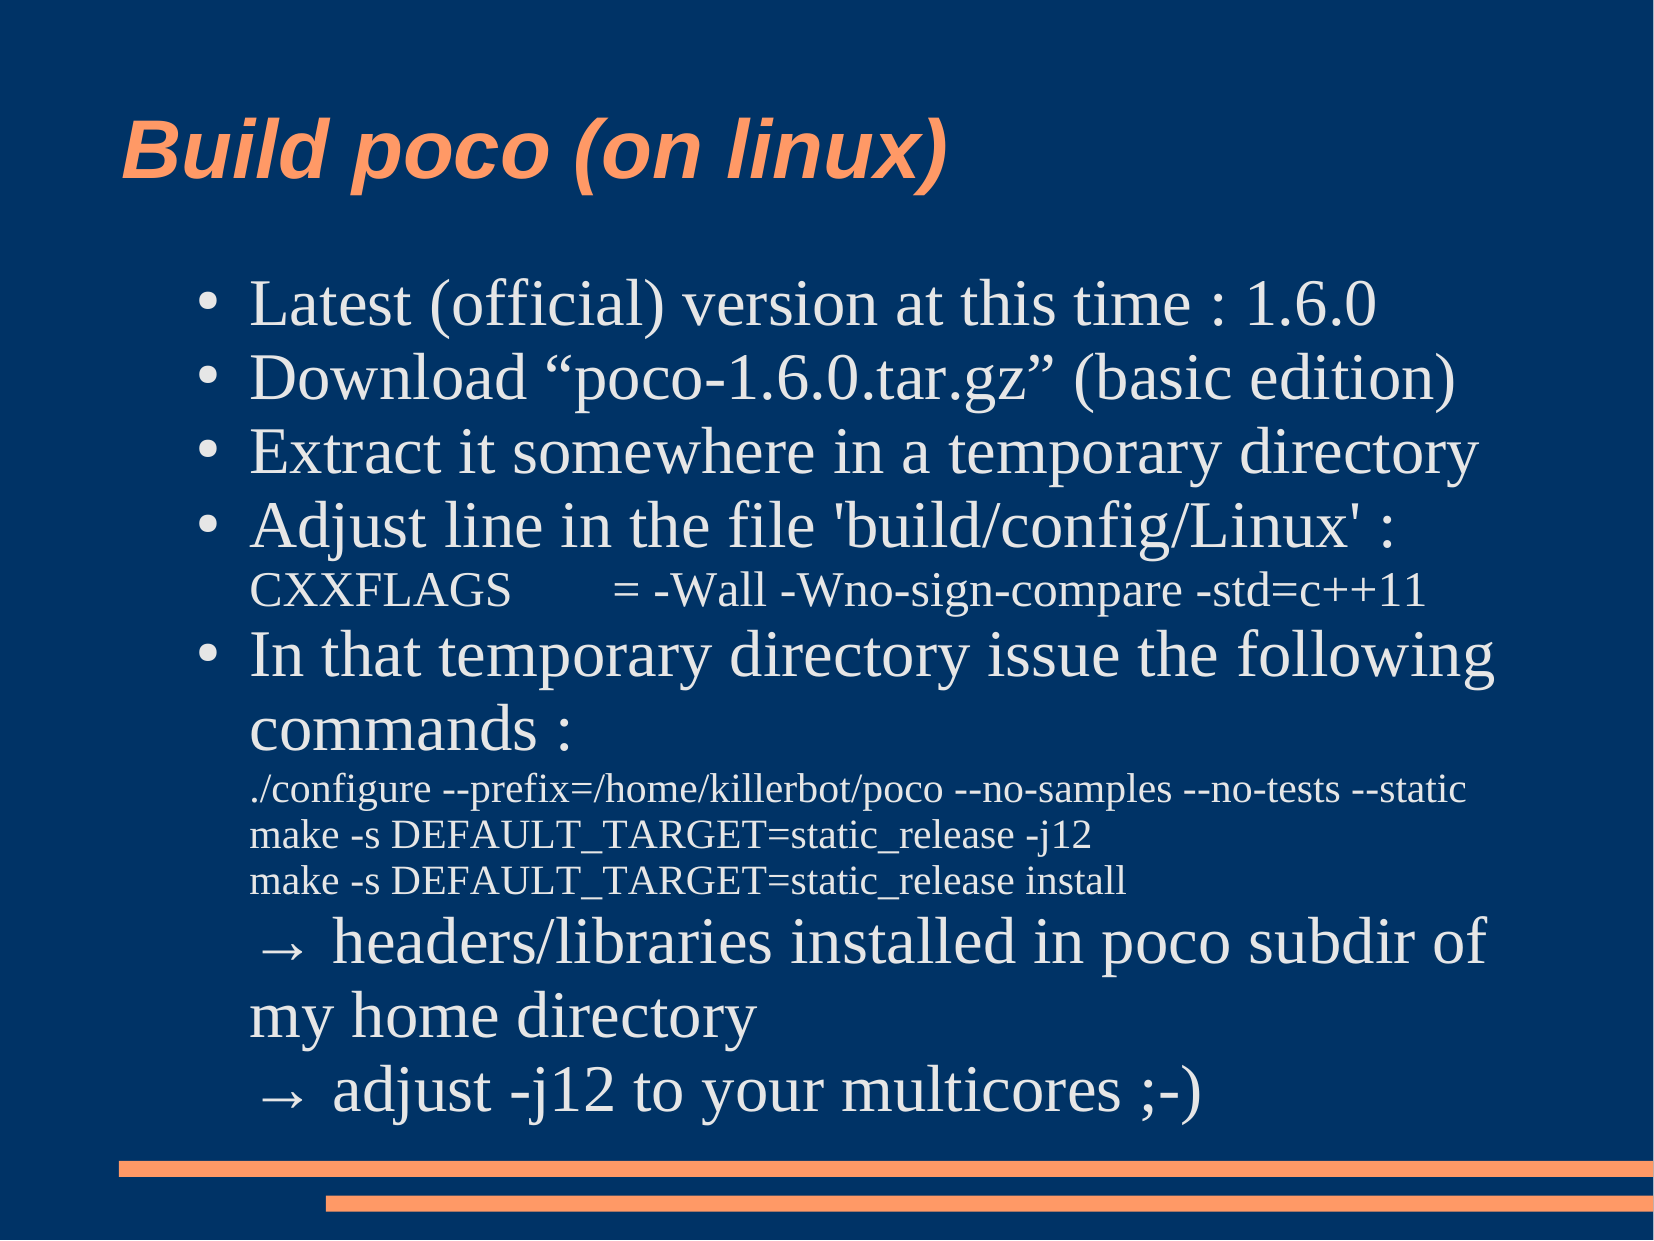

# Build poco (on linux)
Latest (official) version at this time : 1.6.0
Download “poco-1.6.0.tar.gz” (basic edition)
Extract it somewhere in a temporary directory
Adjust line in the file 'build/config/Linux' :
CXXFLAGS = -Wall -Wno-sign-compare -std=c++11
In that temporary directory issue the following commands :
./configure --prefix=/home/killerbot/poco --no-samples --no-tests --static
make -s DEFAULT_TARGET=static_release -j12
make -s DEFAULT_TARGET=static_release install
→ headers/libraries installed in poco subdir of my home directory
→ adjust -j12 to your multicores ;-)